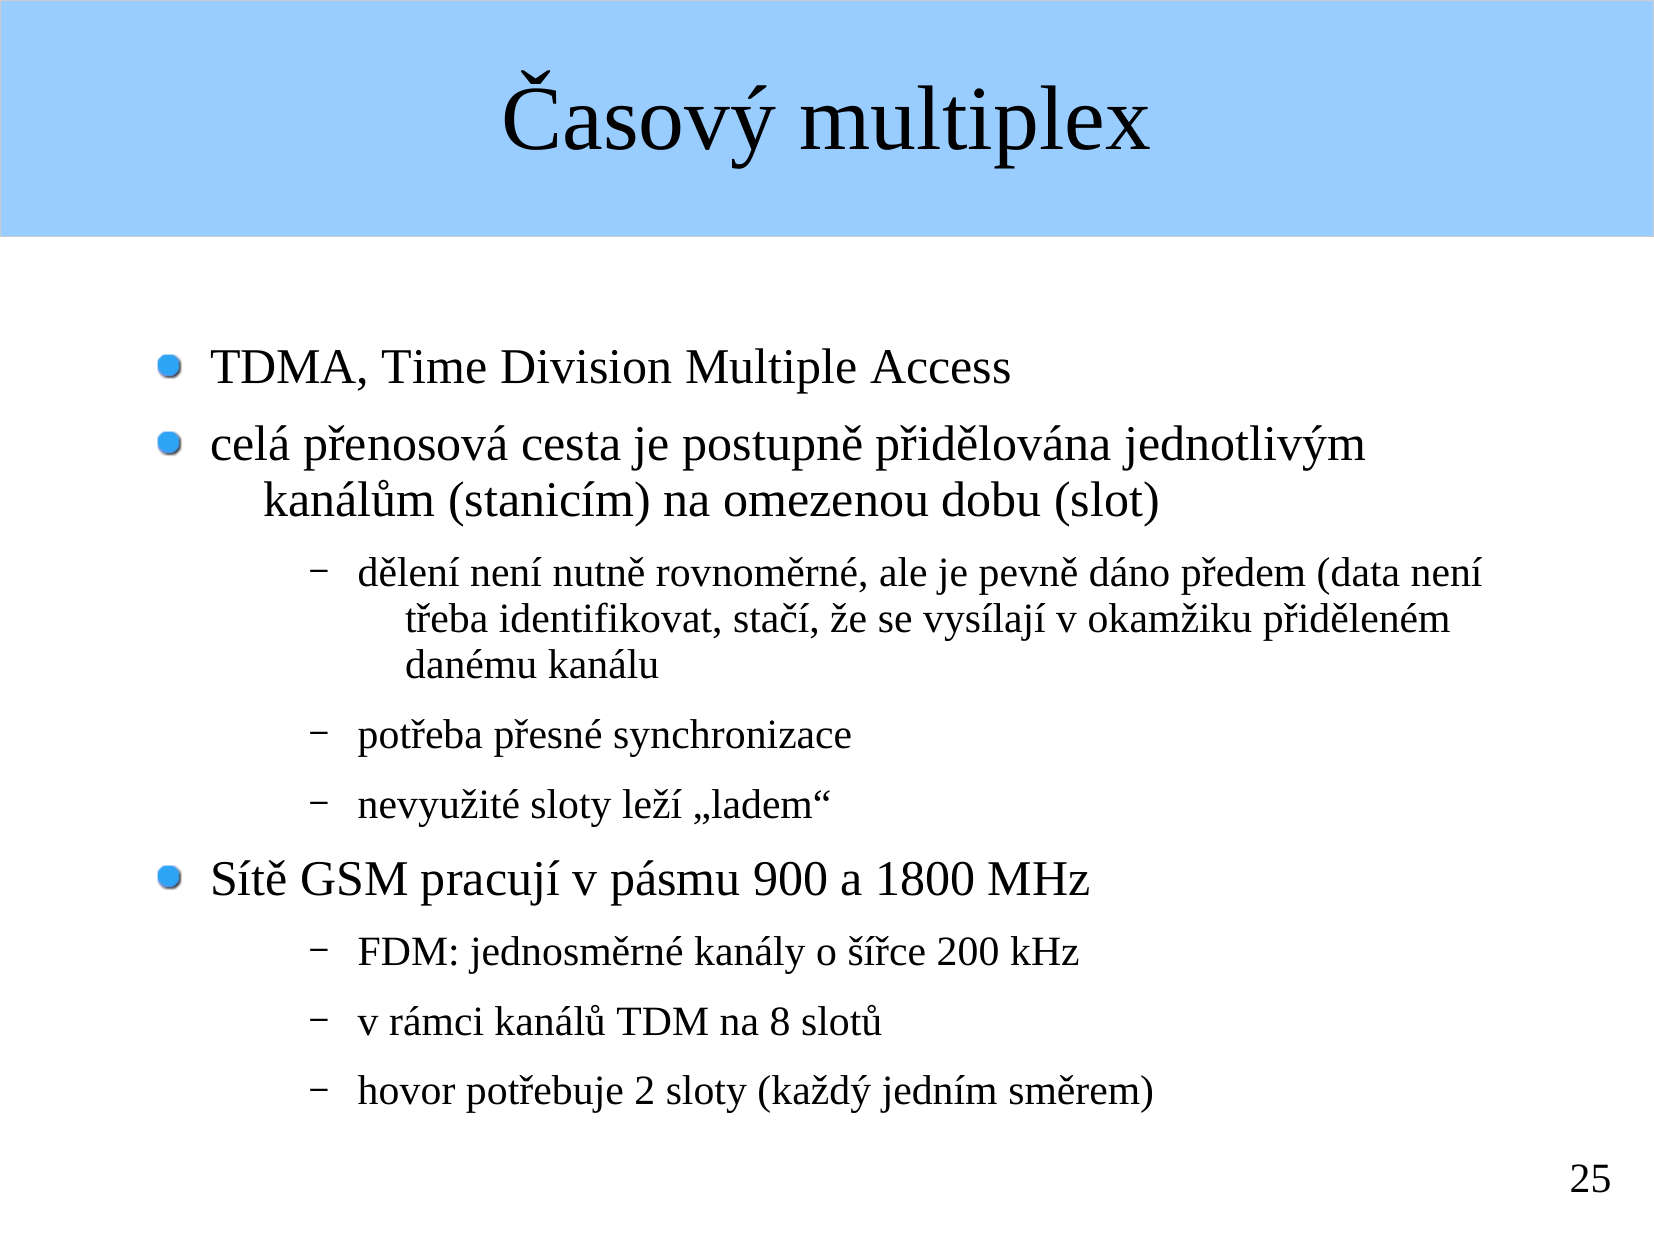

# Časový multiplex
TDMA, Time Division Multiple Access
celá přenosová cesta je postupně přidělována jednotlivým kanálům (stanicím) na omezenou dobu (slot)
dělení není nutně rovnoměrné, ale je pevně dáno předem (data není třeba identifikovat, stačí, že se vysílají v okamžiku přiděleném danému kanálu
potřeba přesné synchronizace
nevyužité sloty leží „ladem“
Sítě GSM pracují v pásmu 900 a 1800 MHz
FDM: jednosměrné kanály o šířce 200 kHz
v rámci kanálů TDM na 8 slotů
hovor potřebuje 2 sloty (každý jedním směrem)